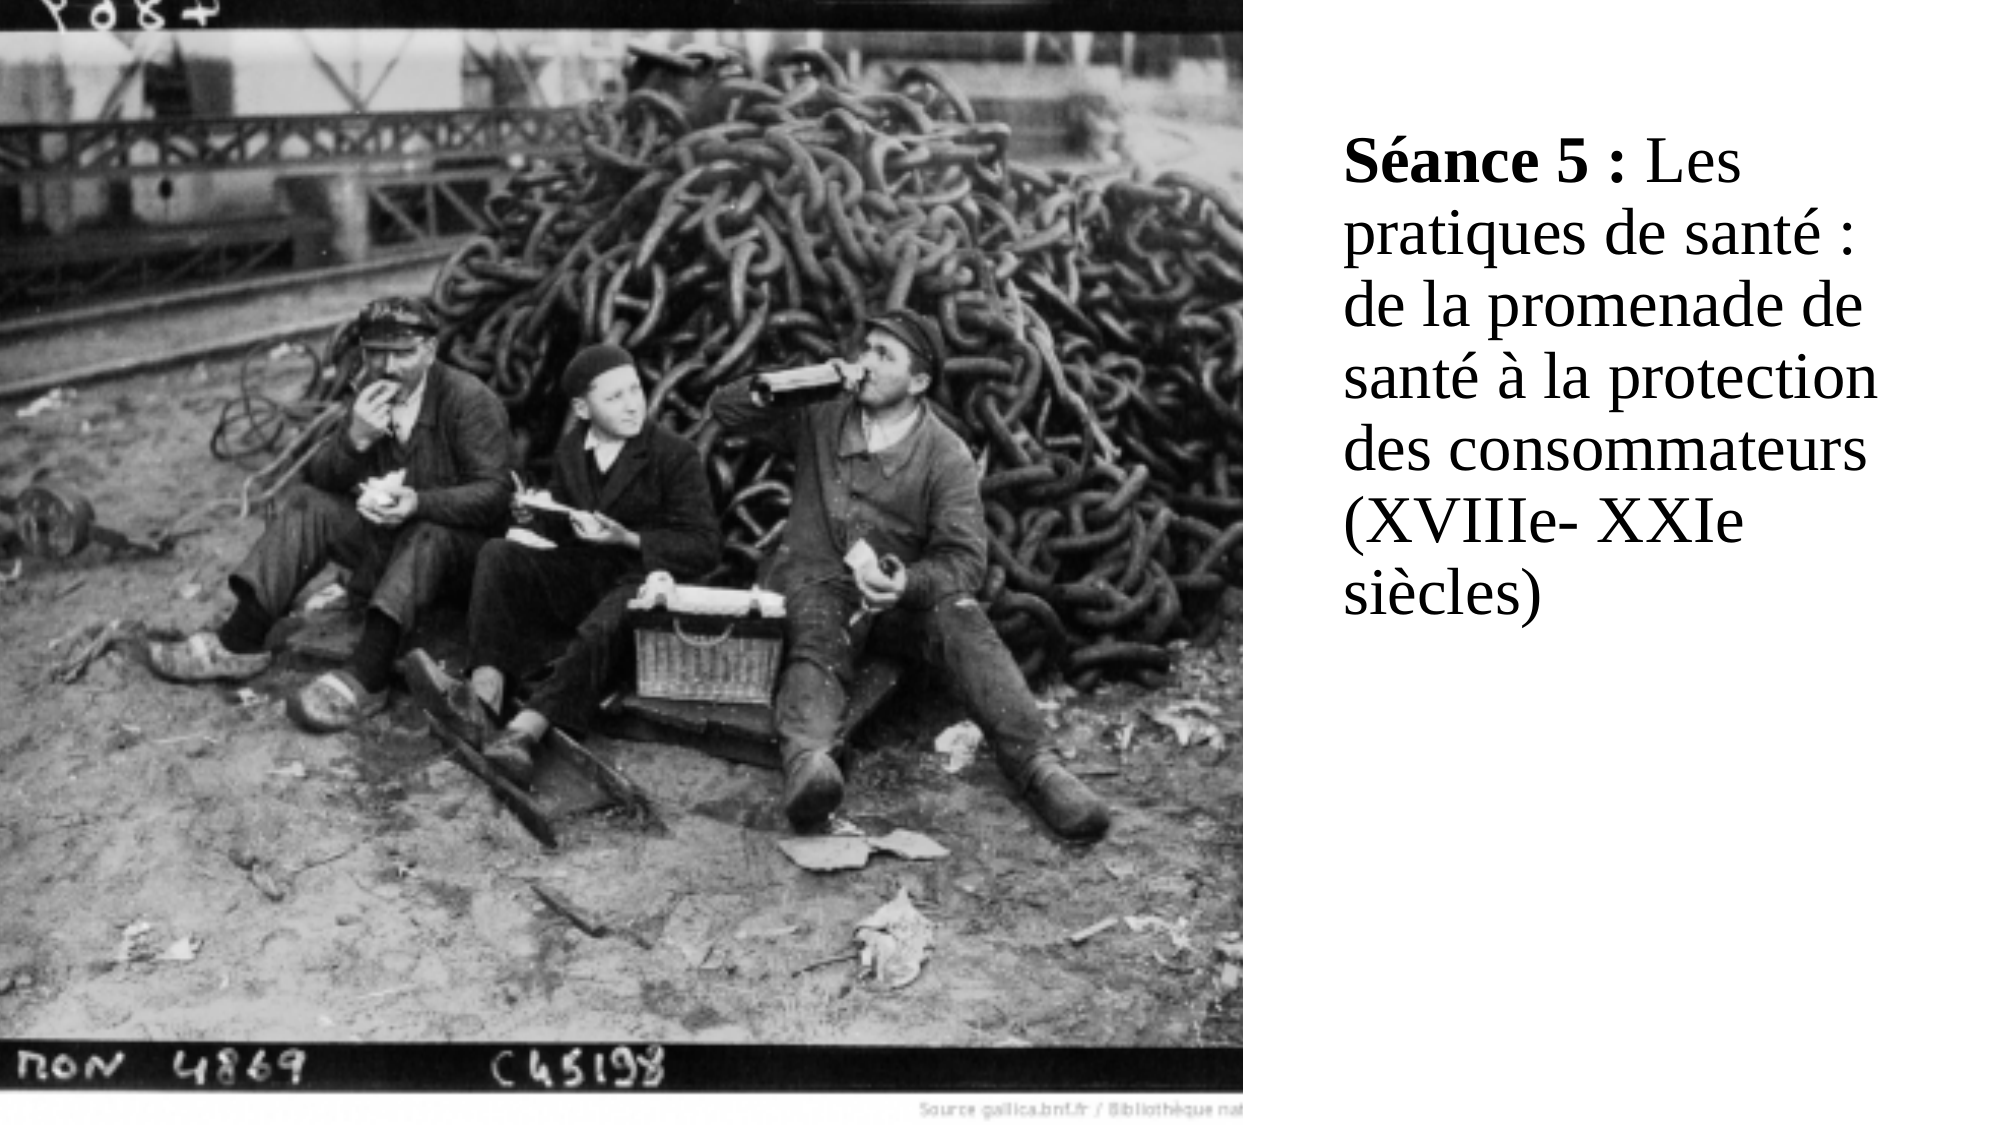

# Séance 5 : Les pratiques de santé : de la promenade de santé à la protection des consommateurs (XVIIIe- XXIe siècles)